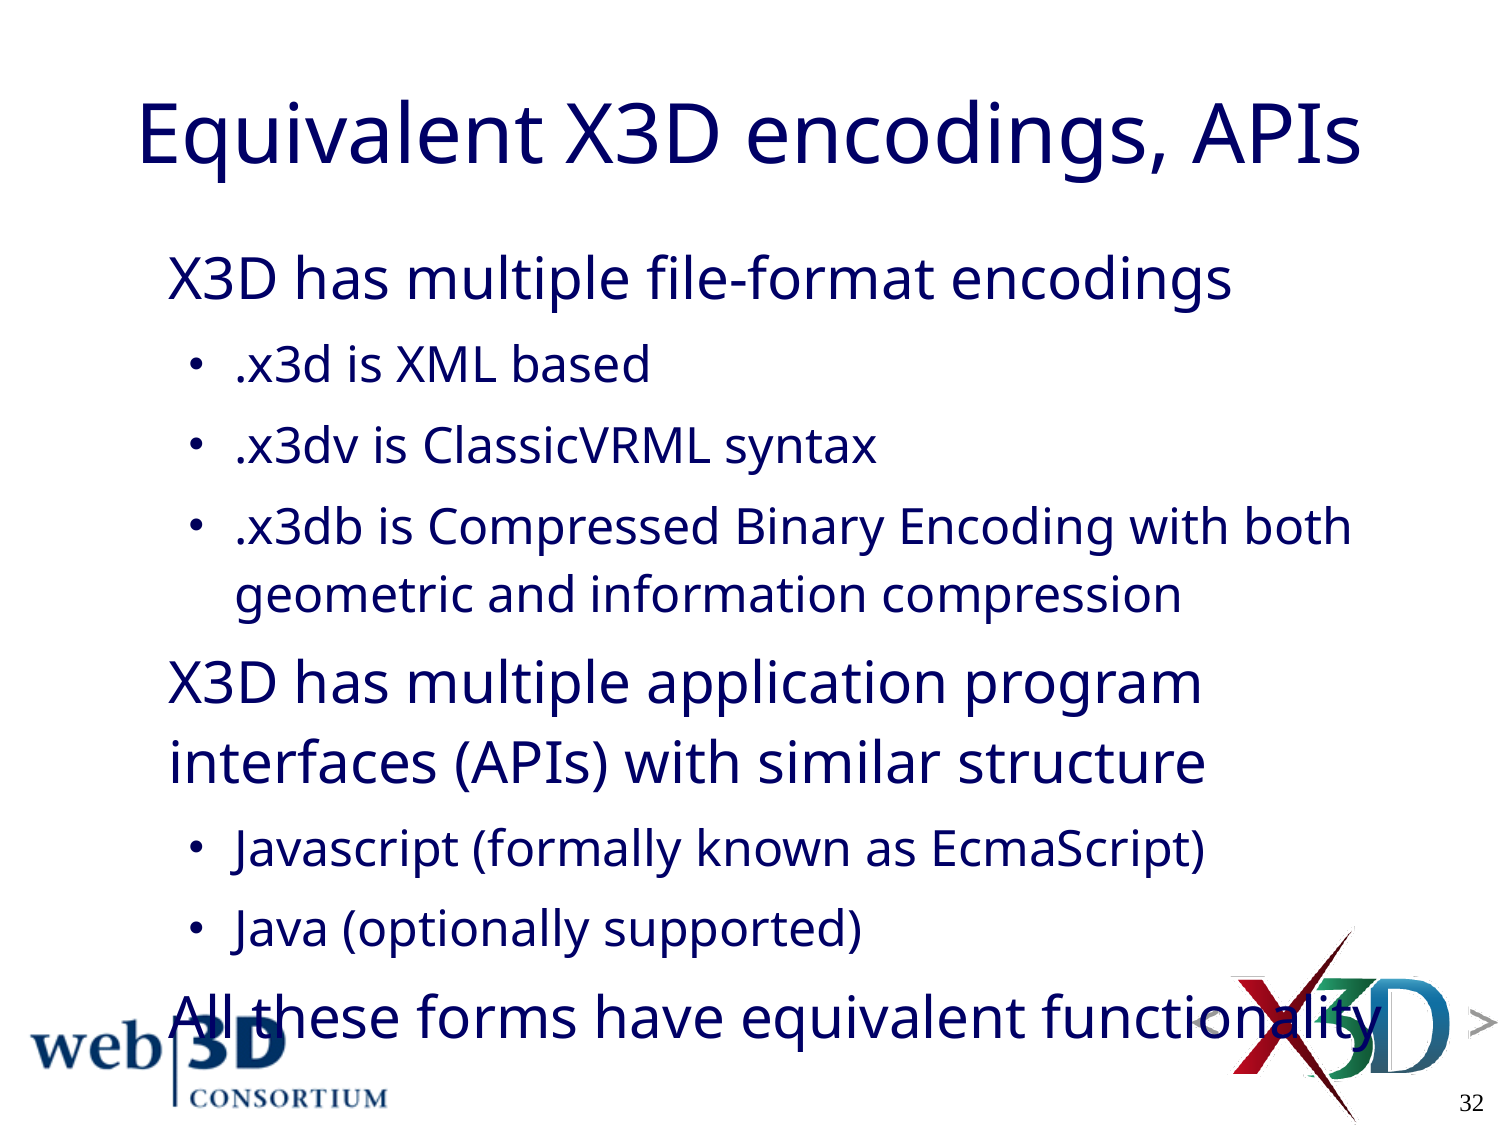

# Equivalent X3D encodings, APIs
X3D has multiple file-format encodings
.x3d is XML based
.x3dv is ClassicVRML syntax
.x3db is Compressed Binary Encoding with both geometric and information compression
X3D has multiple application program interfaces (APIs) with similar structure
Javascript (formally known as EcmaScript)
Java (optionally supported)
All these forms have equivalent functionality